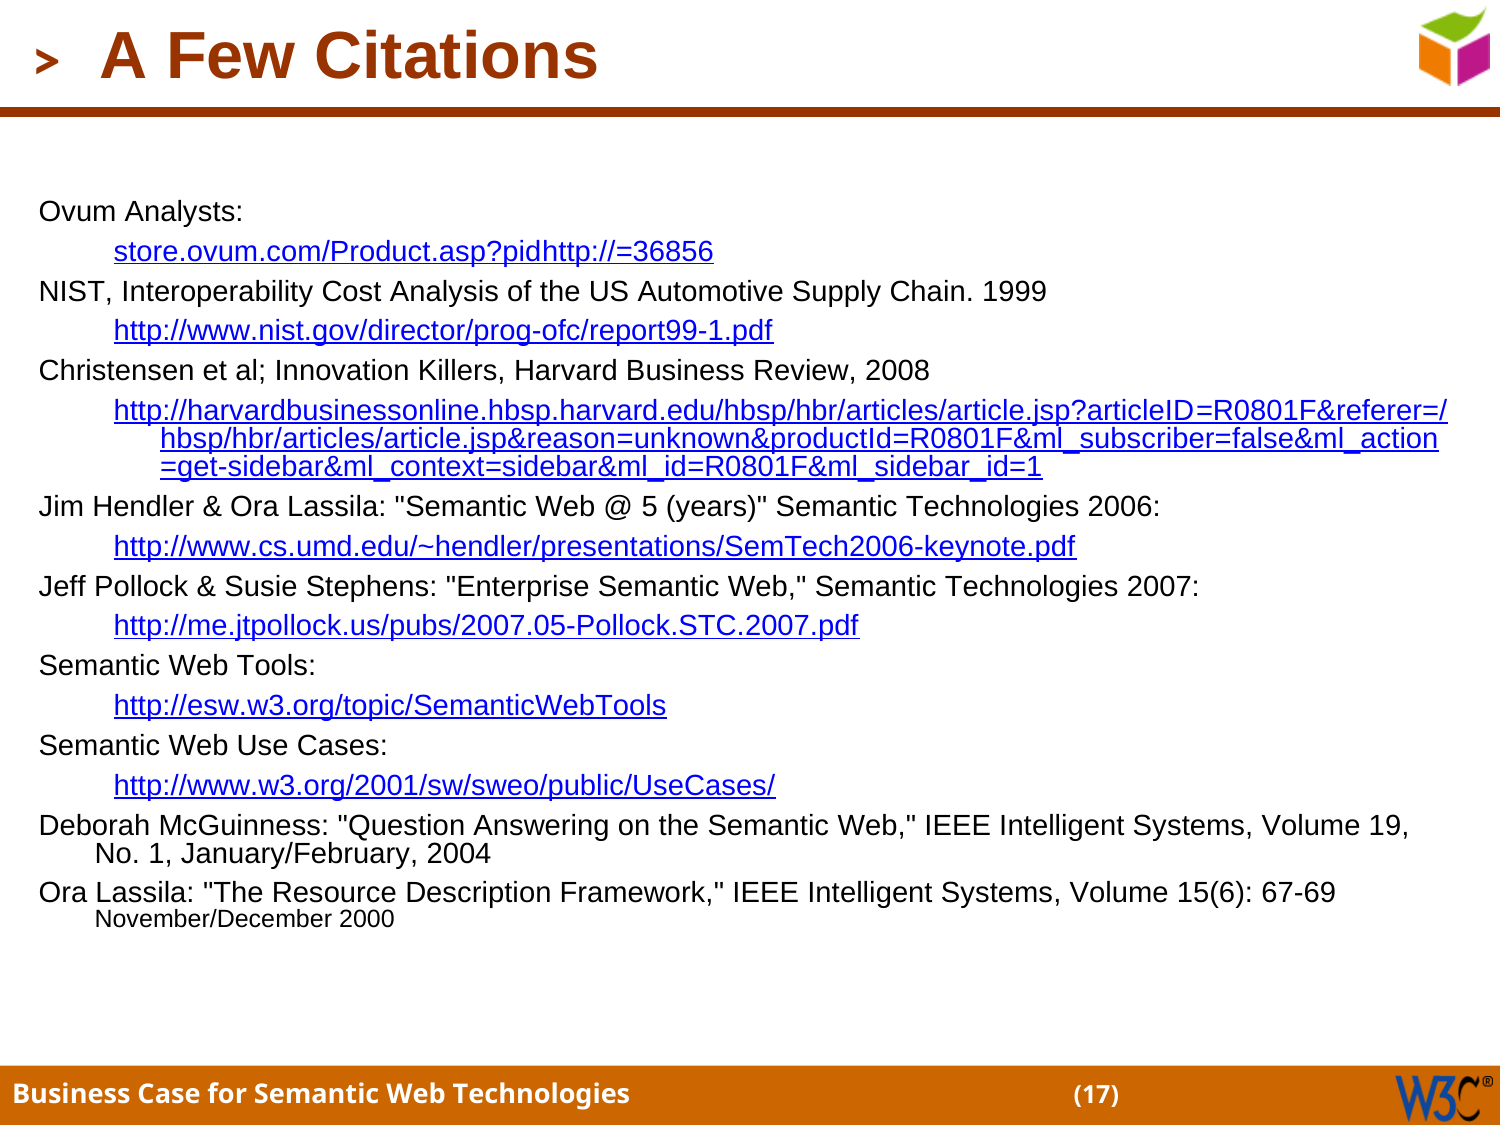

# A Few Citations
Ovum Analysts:
store.ovum.com/Product.asp?pidhttp://=36856
NIST, Interoperability Cost Analysis of the US Automotive Supply Chain. 1999
http://www.nist.gov/director/prog-ofc/report99-1.pdf
Christensen et al; Innovation Killers, Harvard Business Review, 2008
http://harvardbusinessonline.hbsp.harvard.edu/hbsp/hbr/articles/article.jsp?articleID=R0801F&referer=/hbsp/hbr/articles/article.jsp&reason=unknown&productId=R0801F&ml_subscriber=false&ml_action=get-sidebar&ml_context=sidebar&ml_id=R0801F&ml_sidebar_id=1
Jim Hendler & Ora Lassila: "Semantic Web @ 5 (years)" Semantic Technologies 2006:
http://www.cs.umd.edu/~hendler/presentations/SemTech2006-keynote.pdf
Jeff Pollock & Susie Stephens: "Enterprise Semantic Web," Semantic Technologies 2007:
http://me.jtpollock.us/pubs/2007.05-Pollock.STC.2007.pdf
Semantic Web Tools:
http://esw.w3.org/topic/SemanticWebTools
Semantic Web Use Cases:
http://www.w3.org/2001/sw/sweo/public/UseCases/
Deborah McGuinness: "Question Answering on the Semantic Web," IEEE Intelligent Systems, Volume 19, No. 1, January/February, 2004
Ora Lassila: "The Resource Description Framework," IEEE Intelligent Systems, Volume 15(6): 67-69 November/December 2000